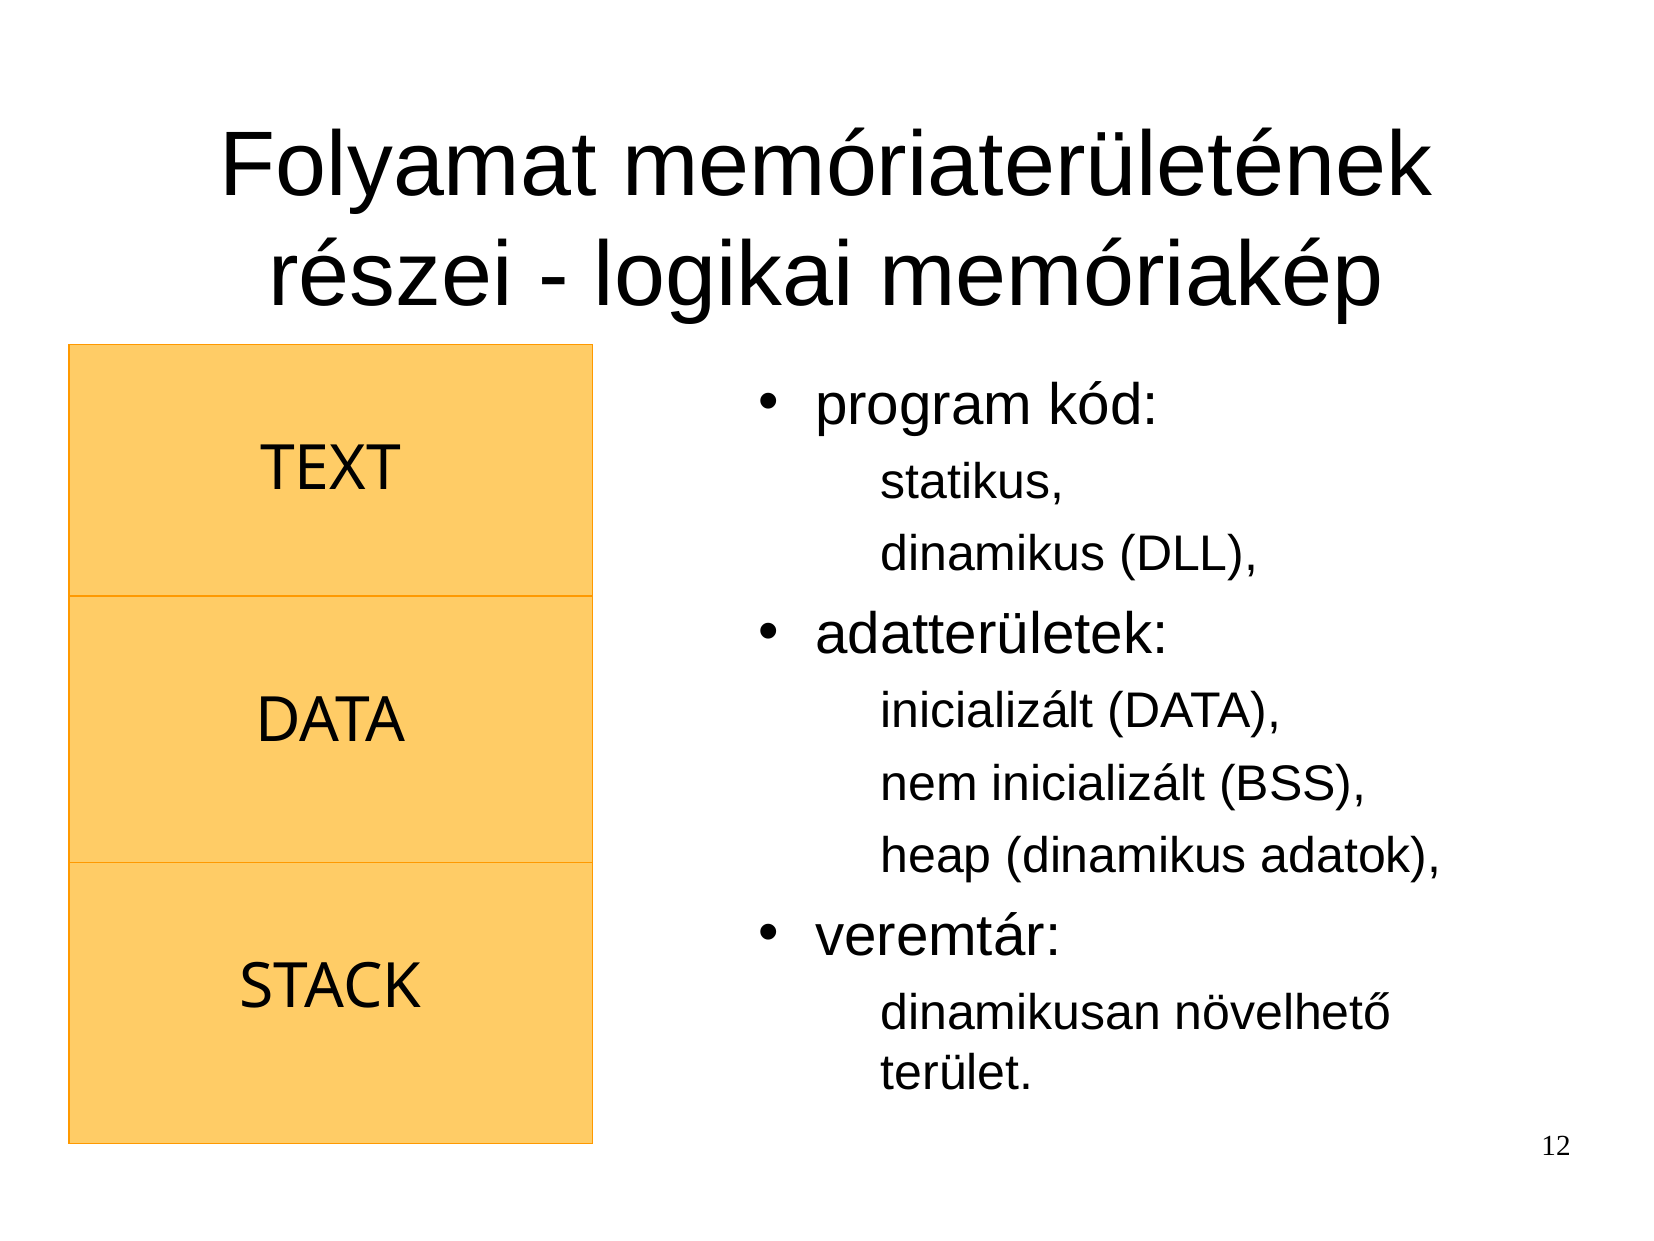

# Folyamat memóriaterületének részei - logikai memóriakép
TEXT
DATA
STACK
program kód:
statikus,
dinamikus (DLL),
adatterületek:
inicializált (DATA),
nem inicializált (BSS),
heap (dinamikus adatok),
veremtár:
dinamikusan növelhető terület.
12